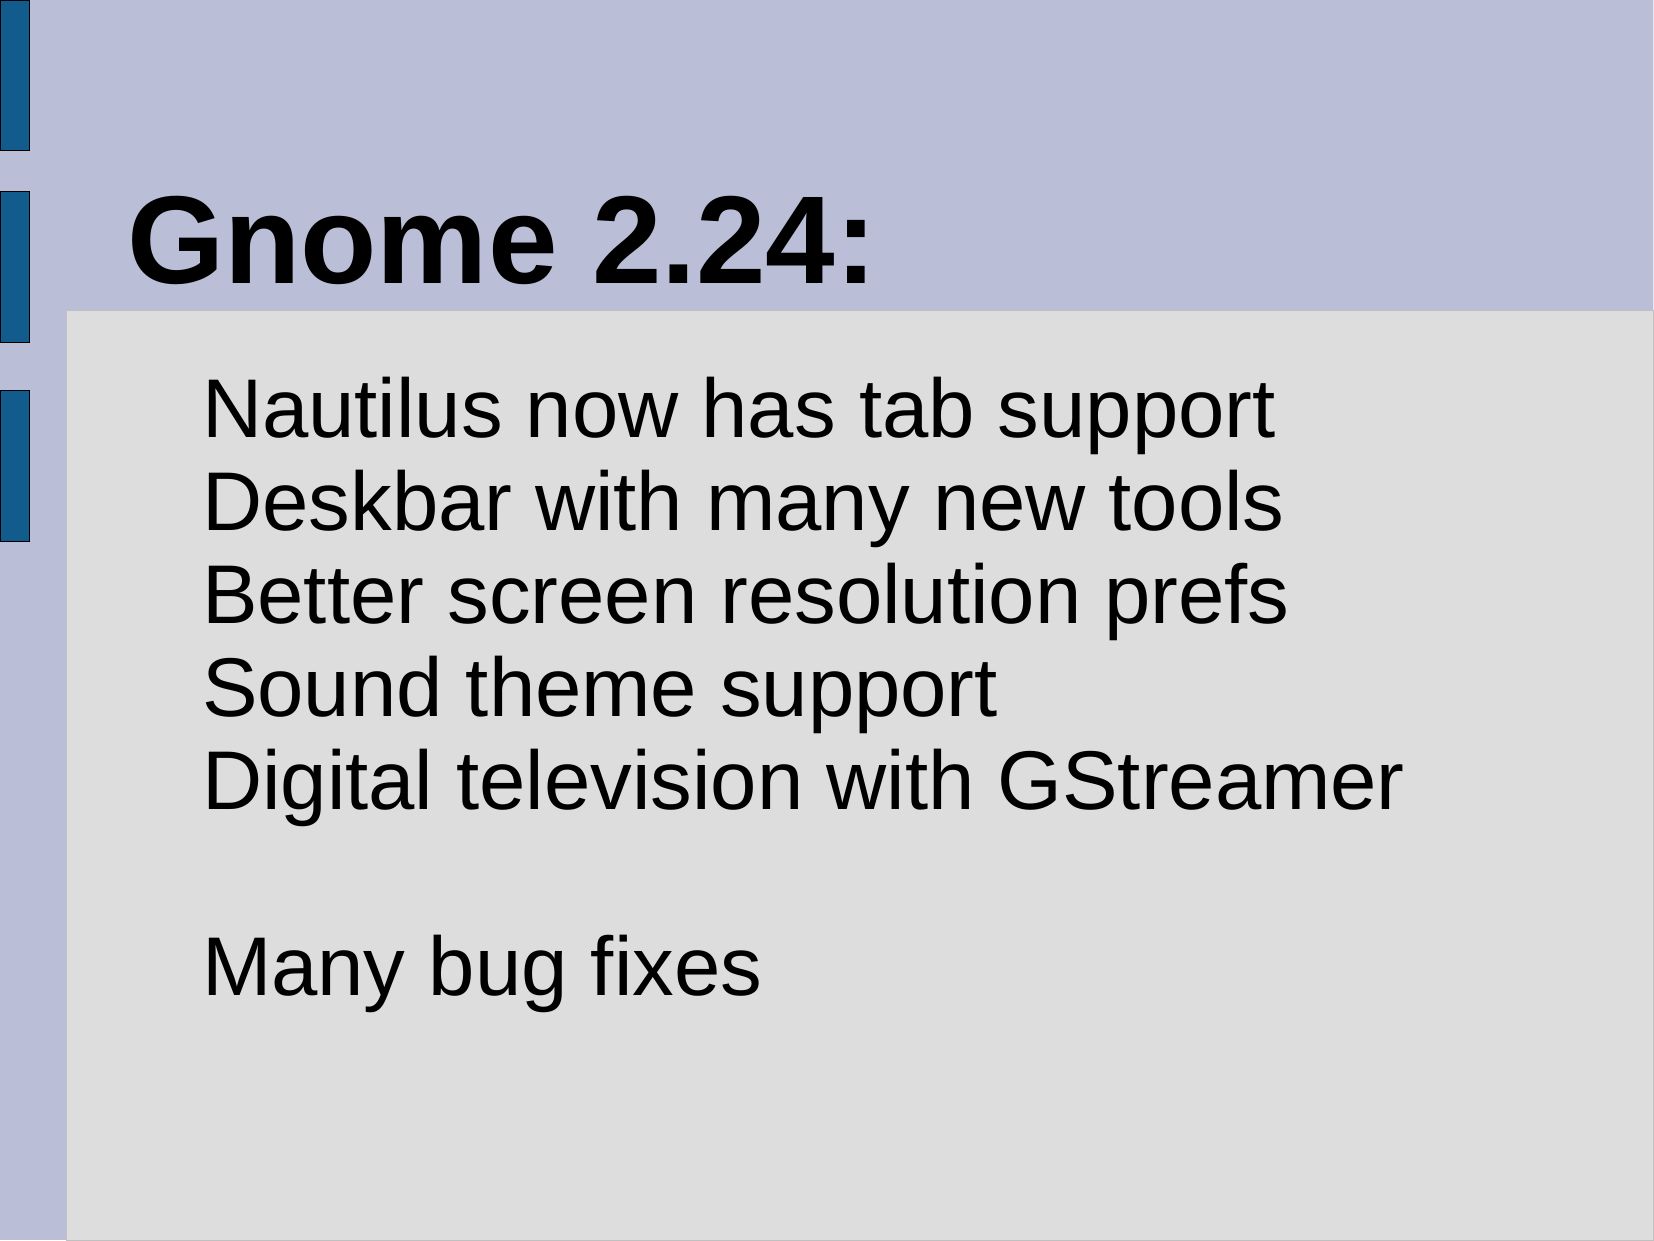

Gnome 2.24:
Nautilus now has tab support
Deskbar with many new tools
Better screen resolution prefs
Sound theme support
Digital television with GStreamer
Many bug fixes